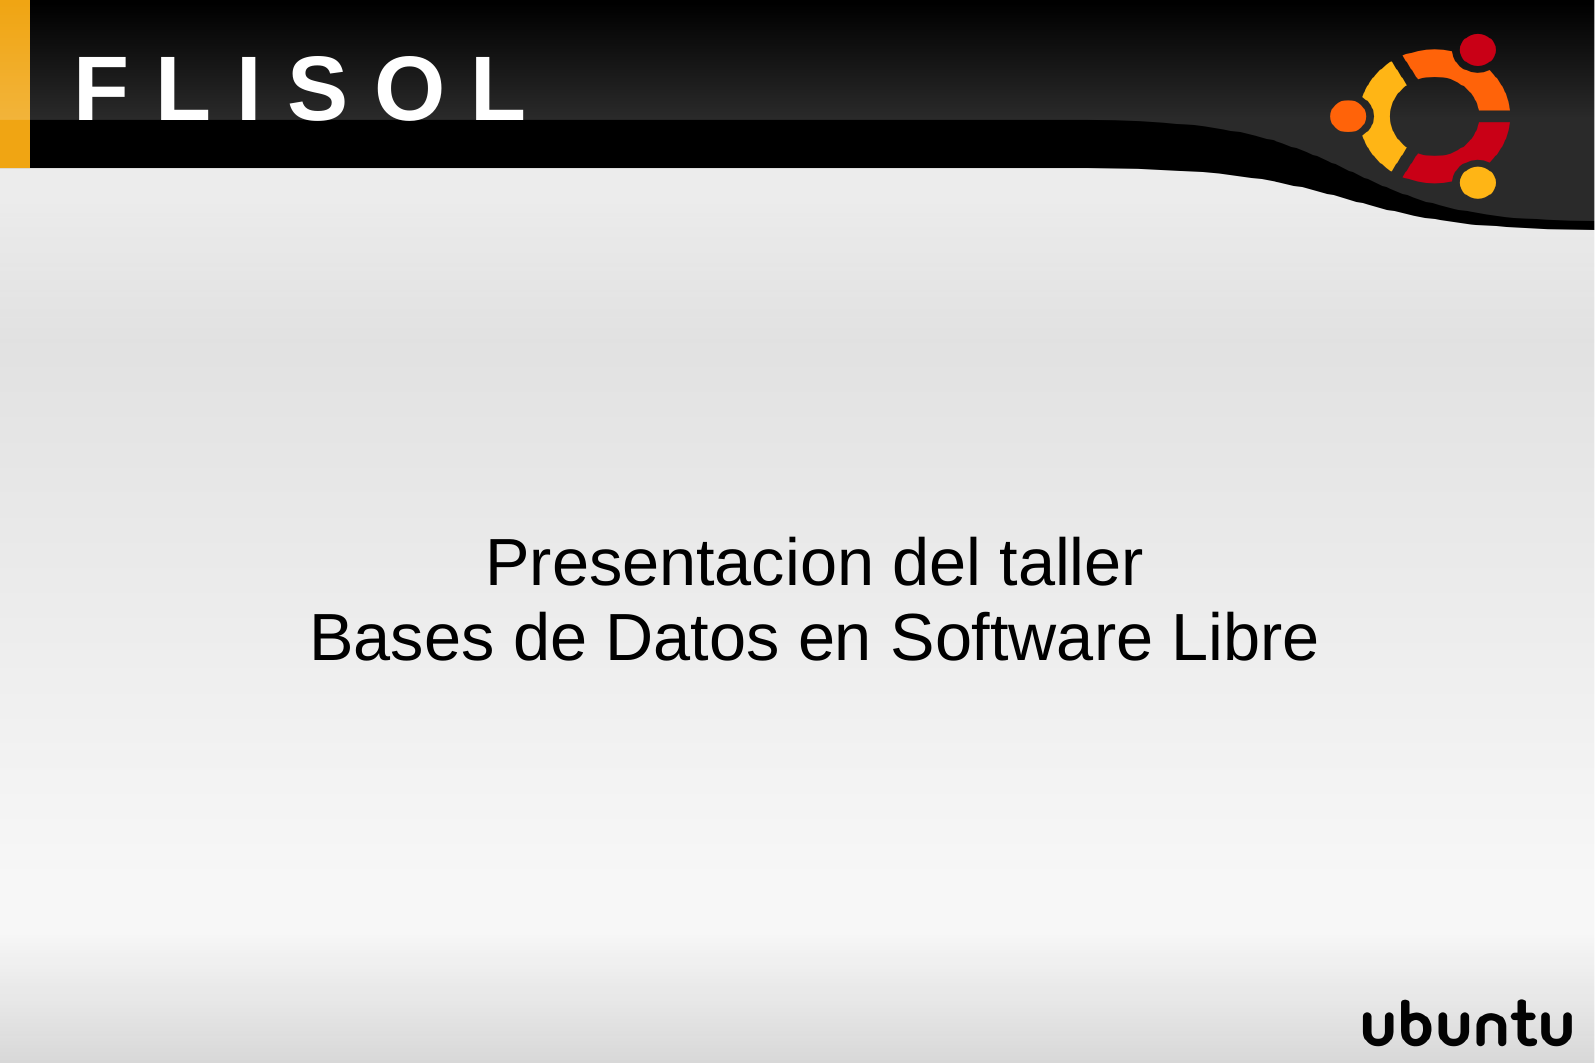

# F L I S O L
Presentacion del taller
Bases de Datos en Software Libre